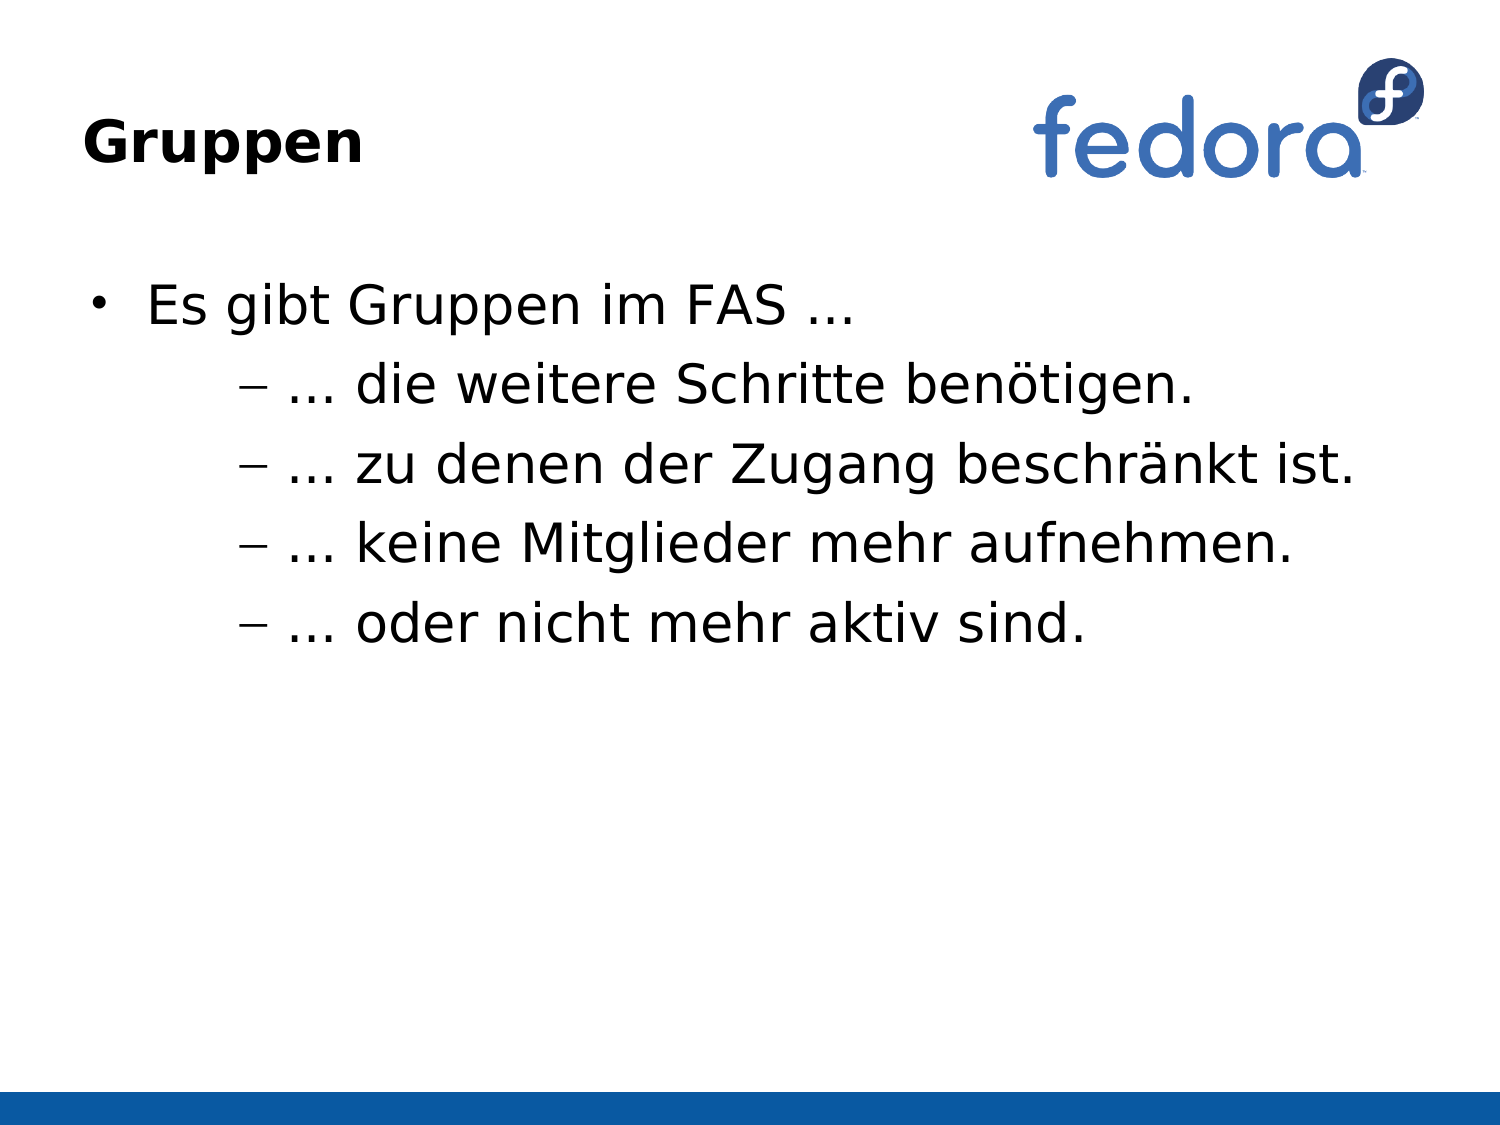

# Gruppen
Es gibt Gruppen im FAS ...
... die weitere Schritte benötigen.
... zu denen der Zugang beschränkt ist.
... keine Mitglieder mehr aufnehmen.
... oder nicht mehr aktiv sind.